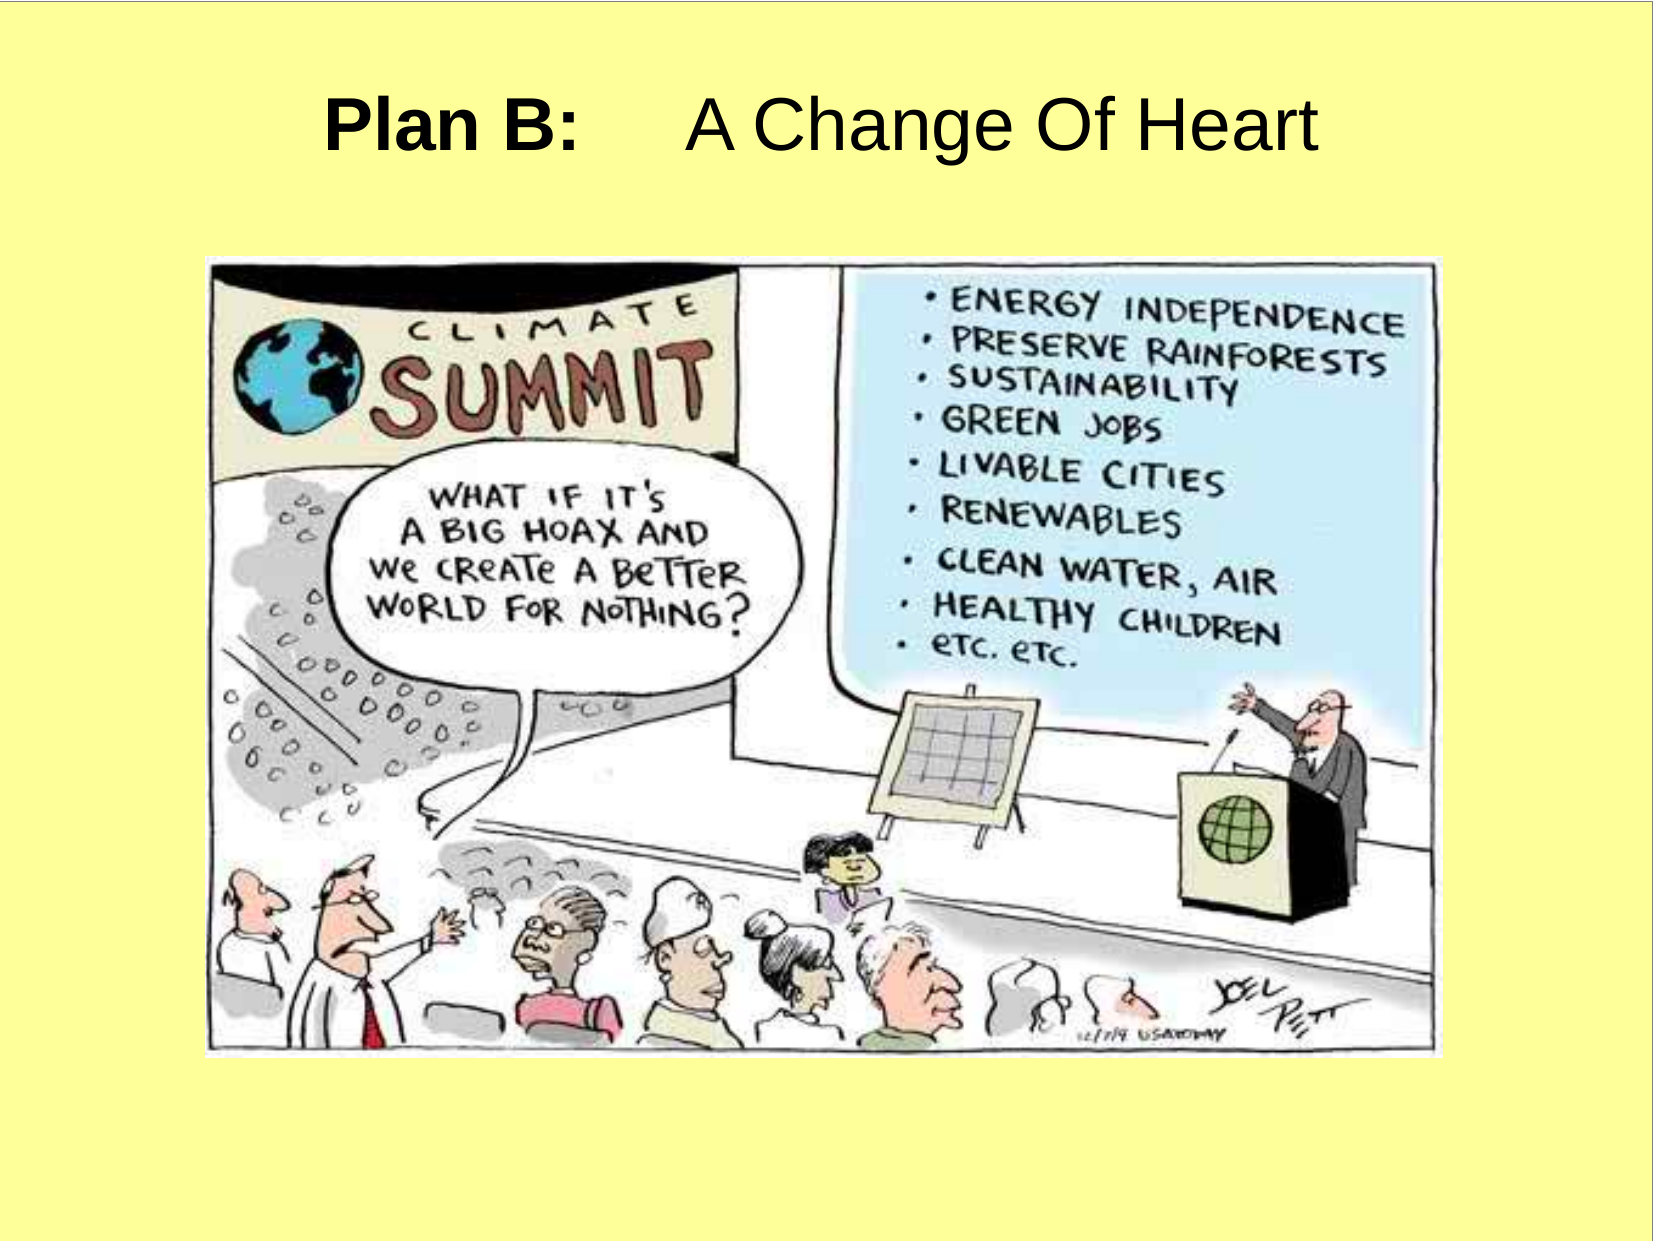

# Plan B: A Change Of Heart